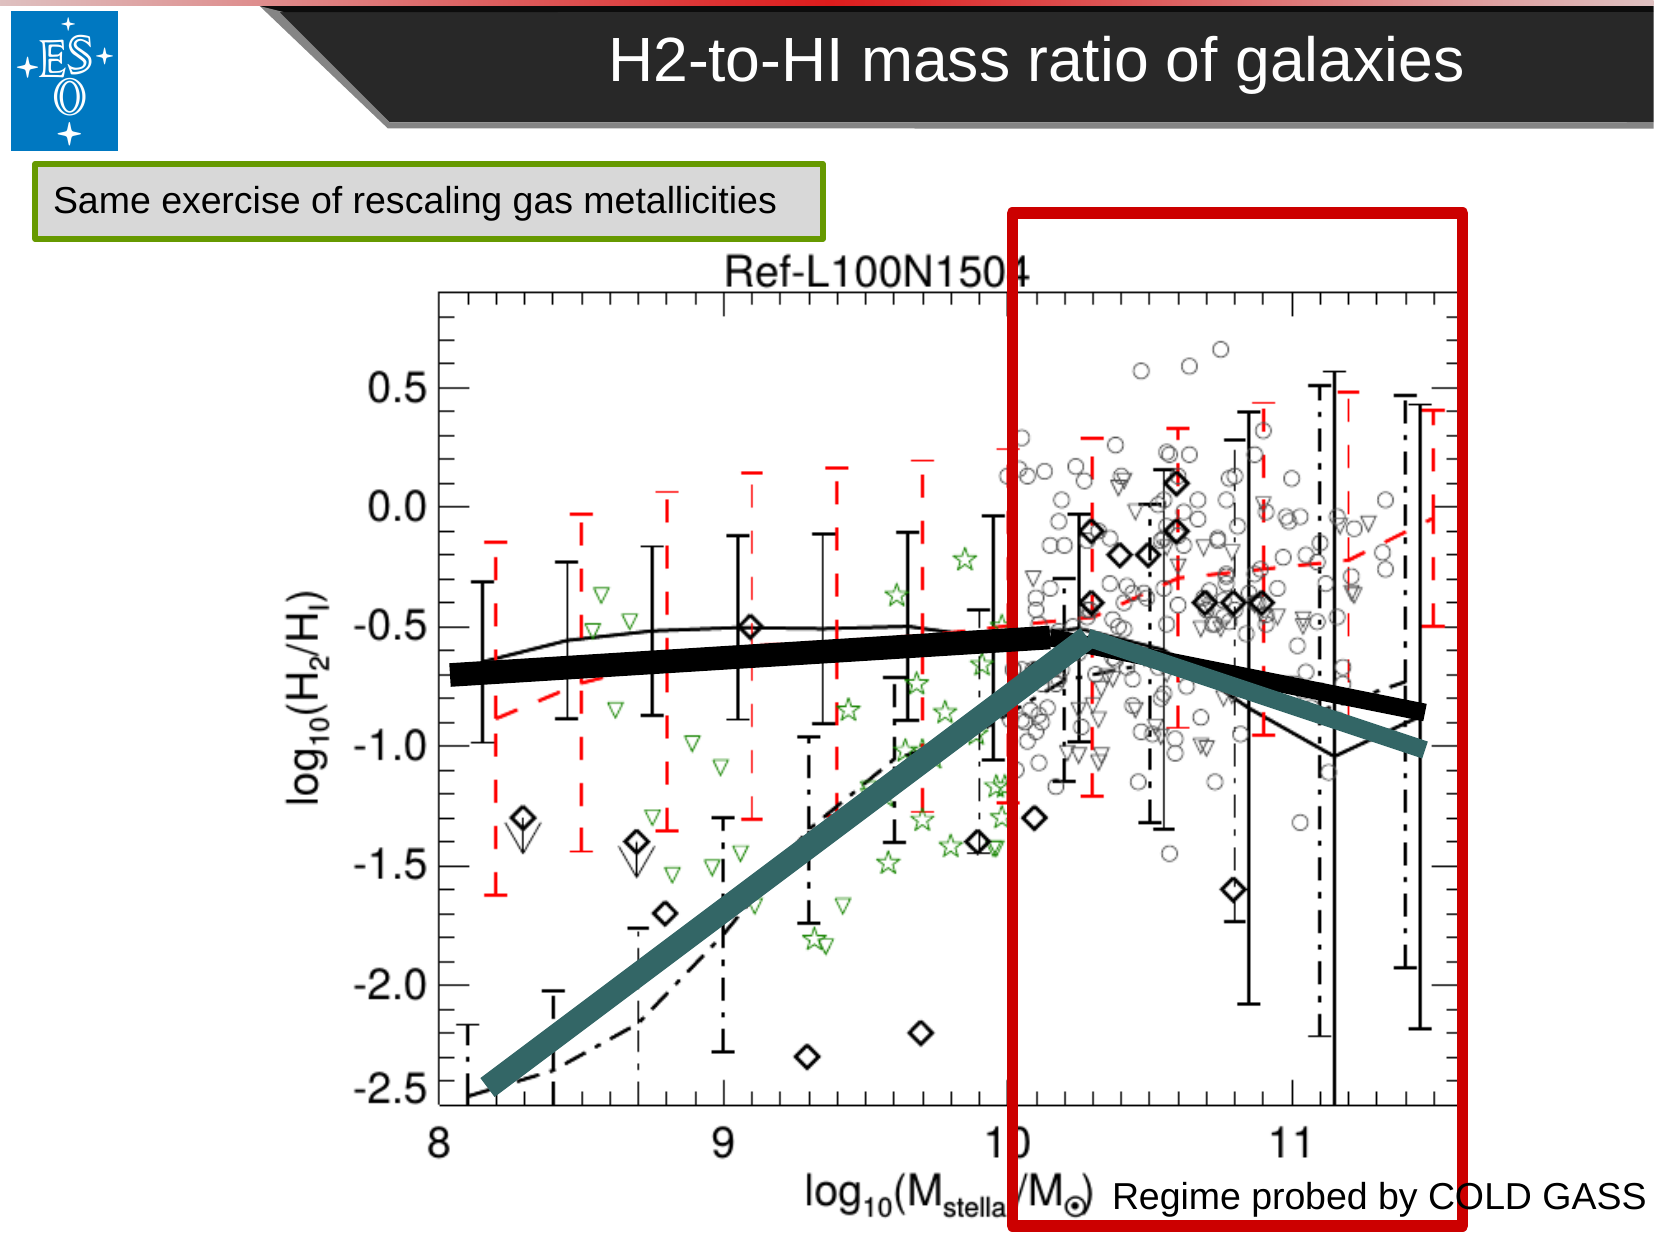

# H2-to-HI mass ratio of galaxies
Same exercise of rescaling gas metallicities
Regime probed by COLD GASS